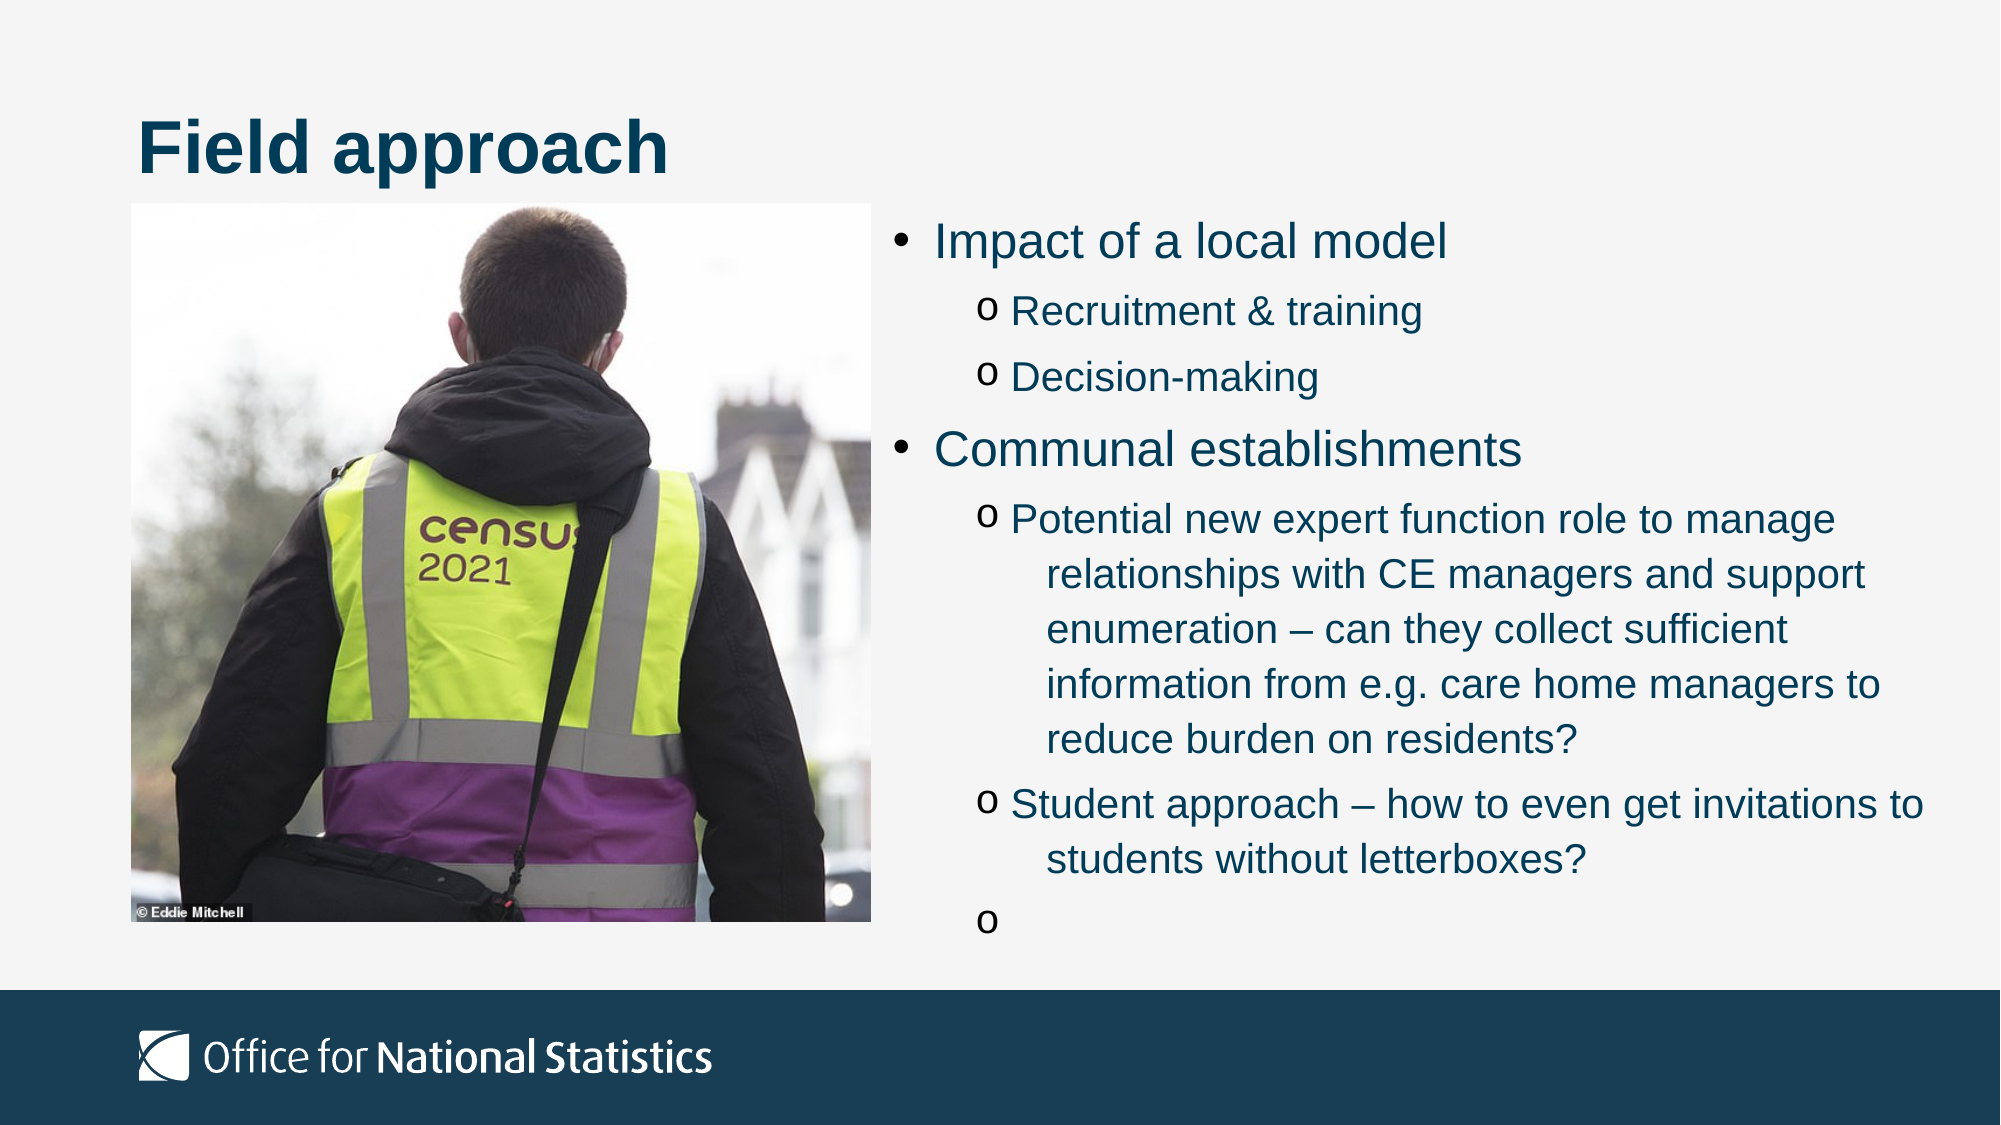

Field approach
# Impact of a local model
Recruitment & training
Decision-making
Communal establishments
Potential new expert function role to manage relationships with CE managers and support enumeration – can they collect sufficient information from e.g. care home managers to reduce burden on residents?
Student approach – how to even get invitations to students without letterboxes?